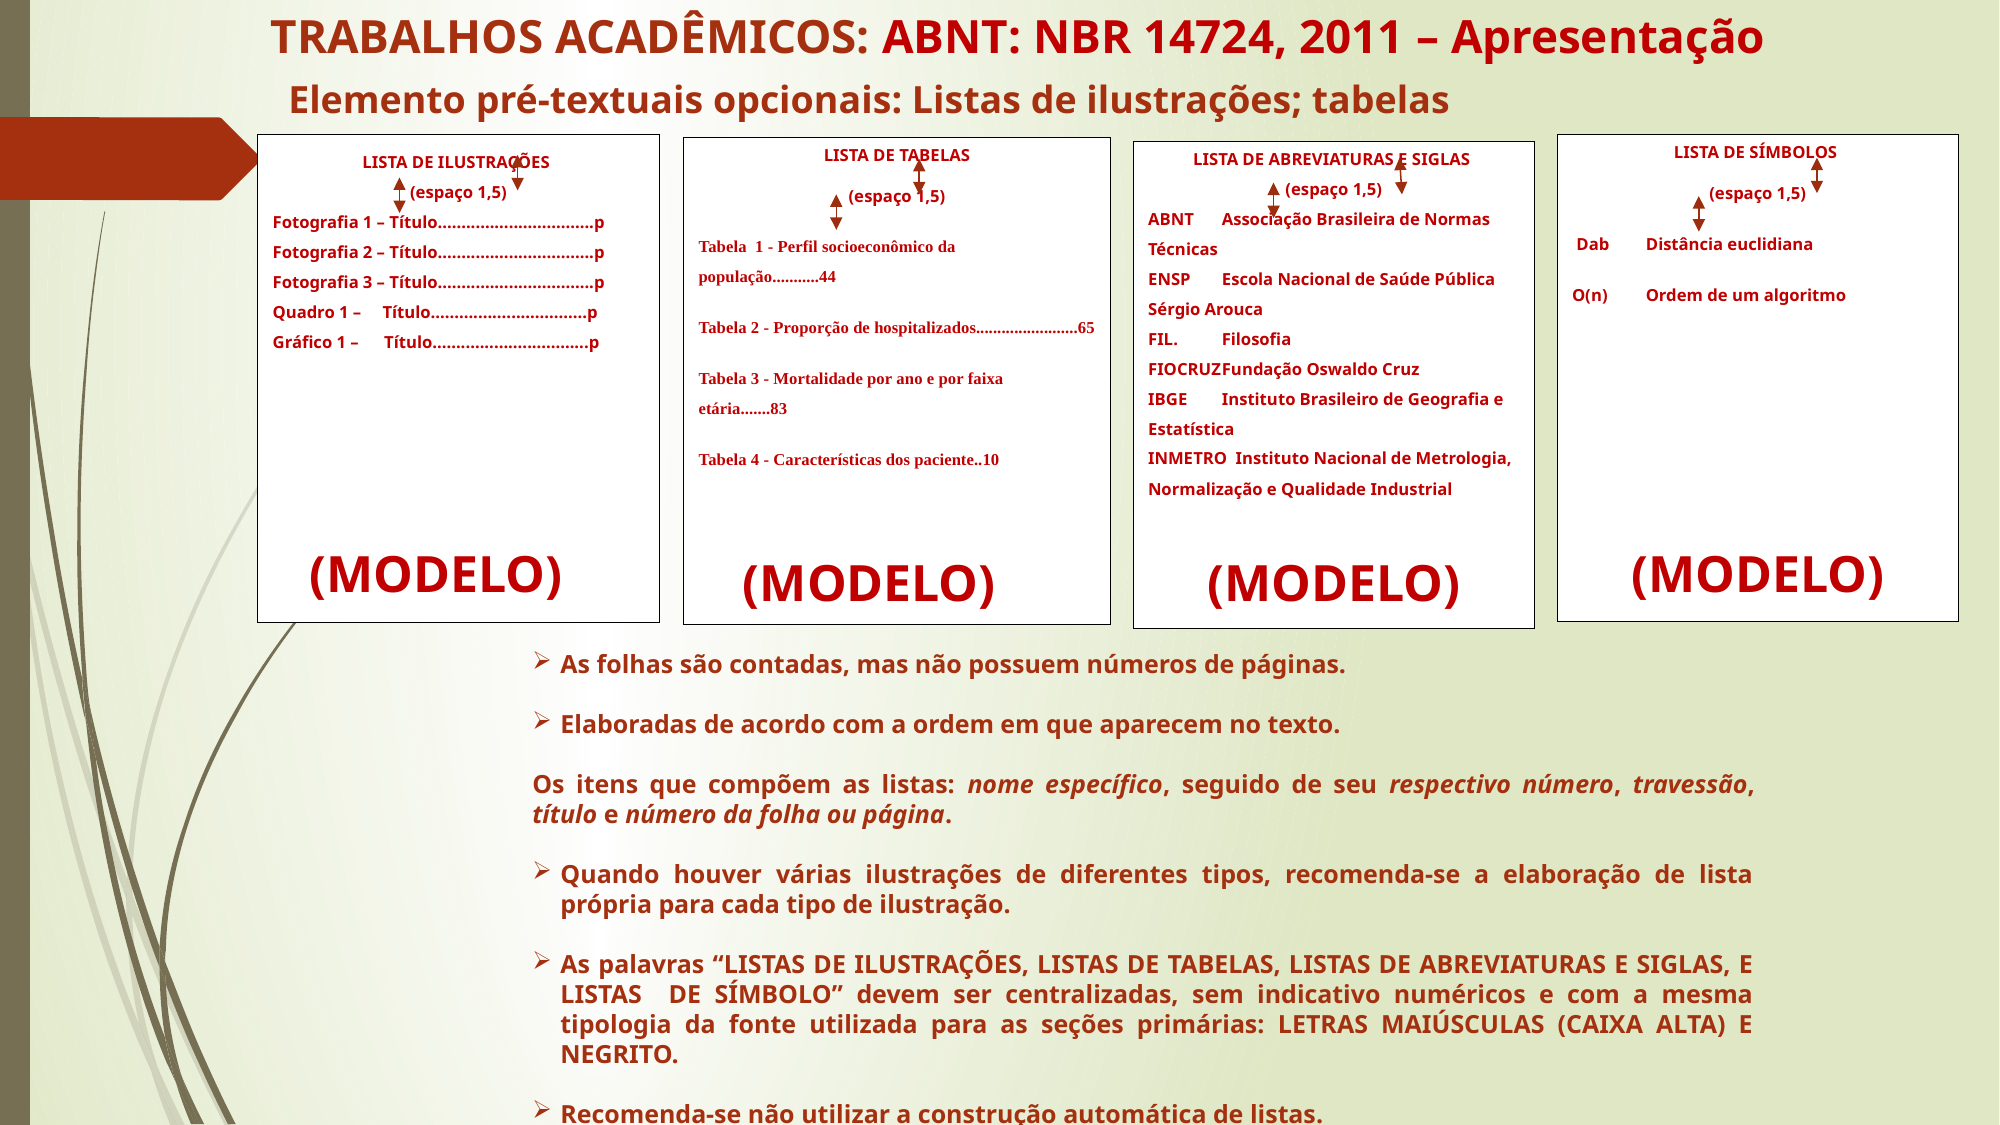

TRABALHOS ACADÊMICOS: ABNT: NBR 14724, 2011 – Apresentação
Elemento pré-textuais opcionais: Listas de ilustrações; tabelas
# LISTA DE ILUSTRAÇÕES
(espaço 1,5)
Fotografia 1 – Título.................................p
Fotografia 2 – Título.................................p
Fotografia 3 – Título.................................p
Quadro 1 – Título.................................p
Gráfico 1 – Título.................................p
LISTA DE SÍMBOLOS
(espaço 1,5)
 Dab	Distância euclidiana
O(n)	Ordem de um algoritmo
LISTA DE TABELAS
(espaço 1,5)
Tabela 1 - Perfil socioeconômico da população...........44
Tabela 2 - Proporção de hospitalizados........................65
Tabela 3 - Mortalidade por ano e por faixa etária.......83
Tabela 4 - Características dos paciente..10
LISTA DE ABREVIATURAS E SIGLAS
(espaço 1,5)
ABNT	Associação Brasileira de Normas Técnicas
ENSP	Escola Nacional de Saúde Pública Sérgio Arouca
FIL.	Filosofia
FIOCRUZ	Fundação Oswaldo Cruz
IBGE	Instituto Brasileiro de Geografia e Estatística
INMETRO Instituto Nacional de Metrologia, Normalização e Qualidade Industrial
(MODELO)
(MODELO)
(MODELO)
(MODELO)
As folhas são contadas, mas não possuem números de páginas.
Elaboradas de acordo com a ordem em que aparecem no texto.
Os itens que compõem as listas: nome específico, seguido de seu respectivo número, travessão, título e número da folha ou página.
Quando houver várias ilustrações de diferentes tipos, recomenda-se a elaboração de lista própria para cada tipo de ilustração.
As palavras “LISTAS DE ILUSTRAÇÕES, LISTAS DE TABELAS, LISTAS DE ABREVIATURAS E SIGLAS, E LISTAS DE SÍMBOLO” devem ser centralizadas, sem indicativo numéricos e com a mesma tipologia da fonte utilizada para as seções primárias: LETRAS MAIÚSCULAS (CAIXA ALTA) E NEGRITO.
Recomenda-se não utilizar a construção automática de listas.